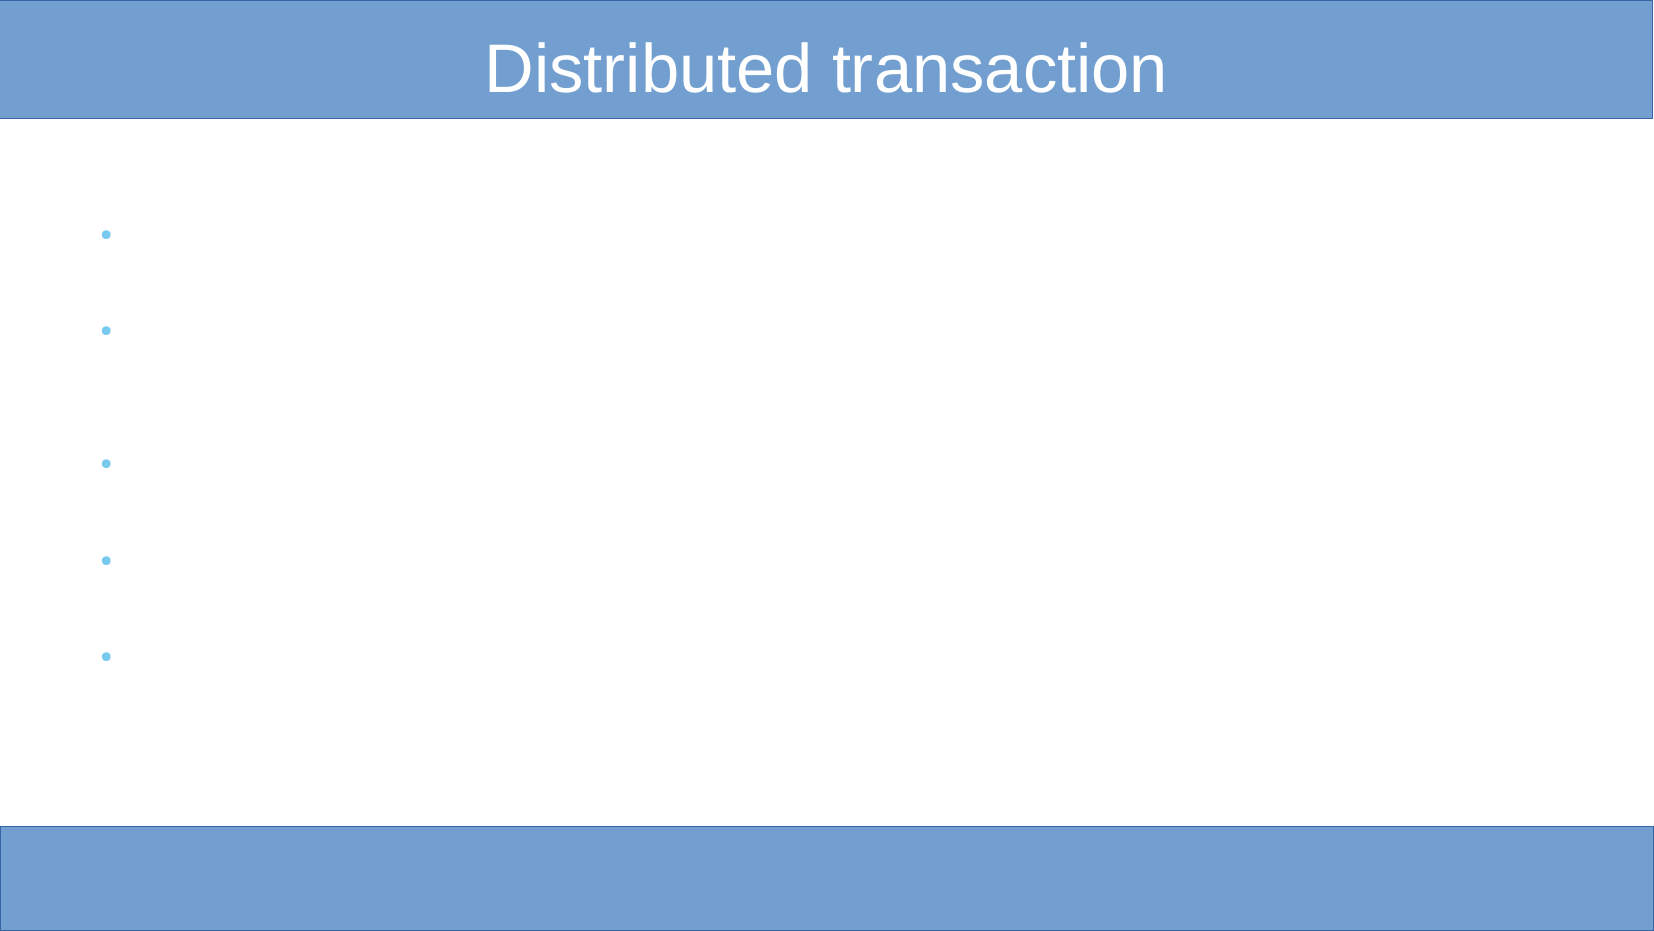

# Distributed transaction
For transaction processing in computing, the X/Open XA standard (short for "eXtended Architecture") is a specification released in 1991
Specifically, XA describes the interface between a global transaction manager and a specific application. An application that wants to use XA engages an XA transaction manager using a library or separate service.
The transaction manager tracks the participants in the transaction (i.e. the various data stores to which the application writes), and works with them to carry out the two-phase commit.
The main disadvantage is that 2PC is a blocking protocol: the other servers need to wait for the transaction manager to issue a decision about whether to commit or abort each transaction
If the transaction manager goes offline while transactions are waiting for its final decision, they will be stuck and hold their database locks until the transaction manager comes online again